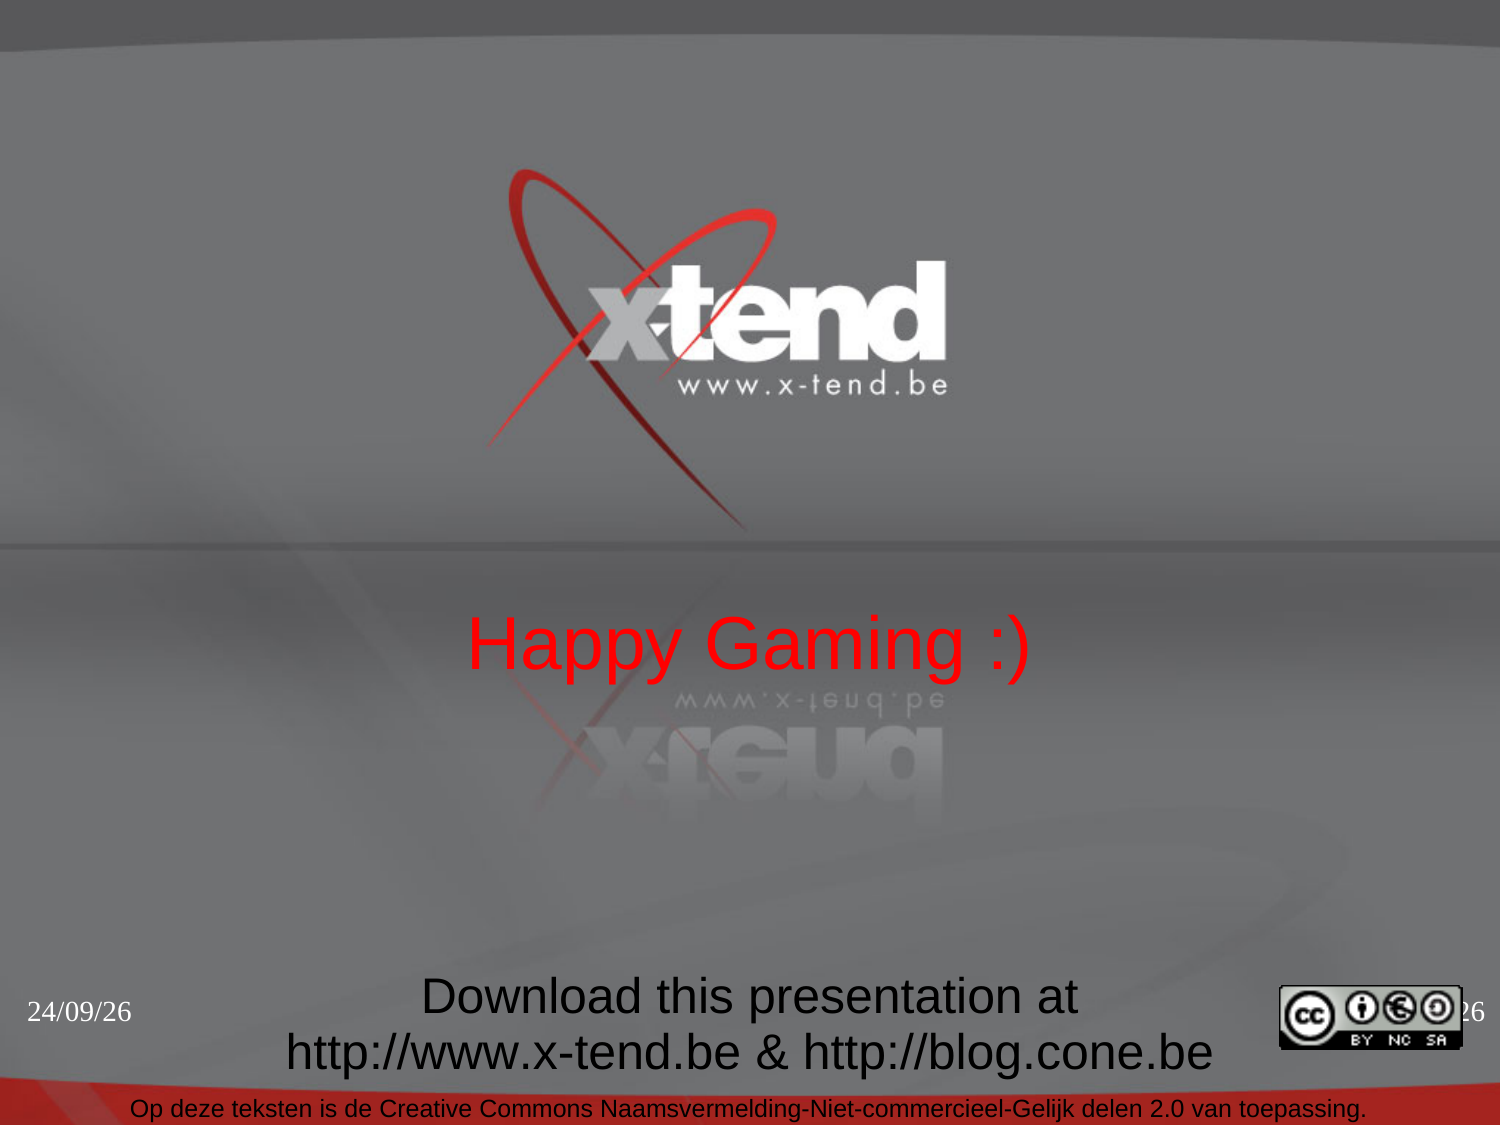

# Happy Gaming :)
Download this presentation at
http://www.x-tend.be & http://blog.cone.be
26
Op deze teksten is de Creative Commons Naamsvermelding-Niet-commercieel-Gelijk delen 2.0 van toepassing.